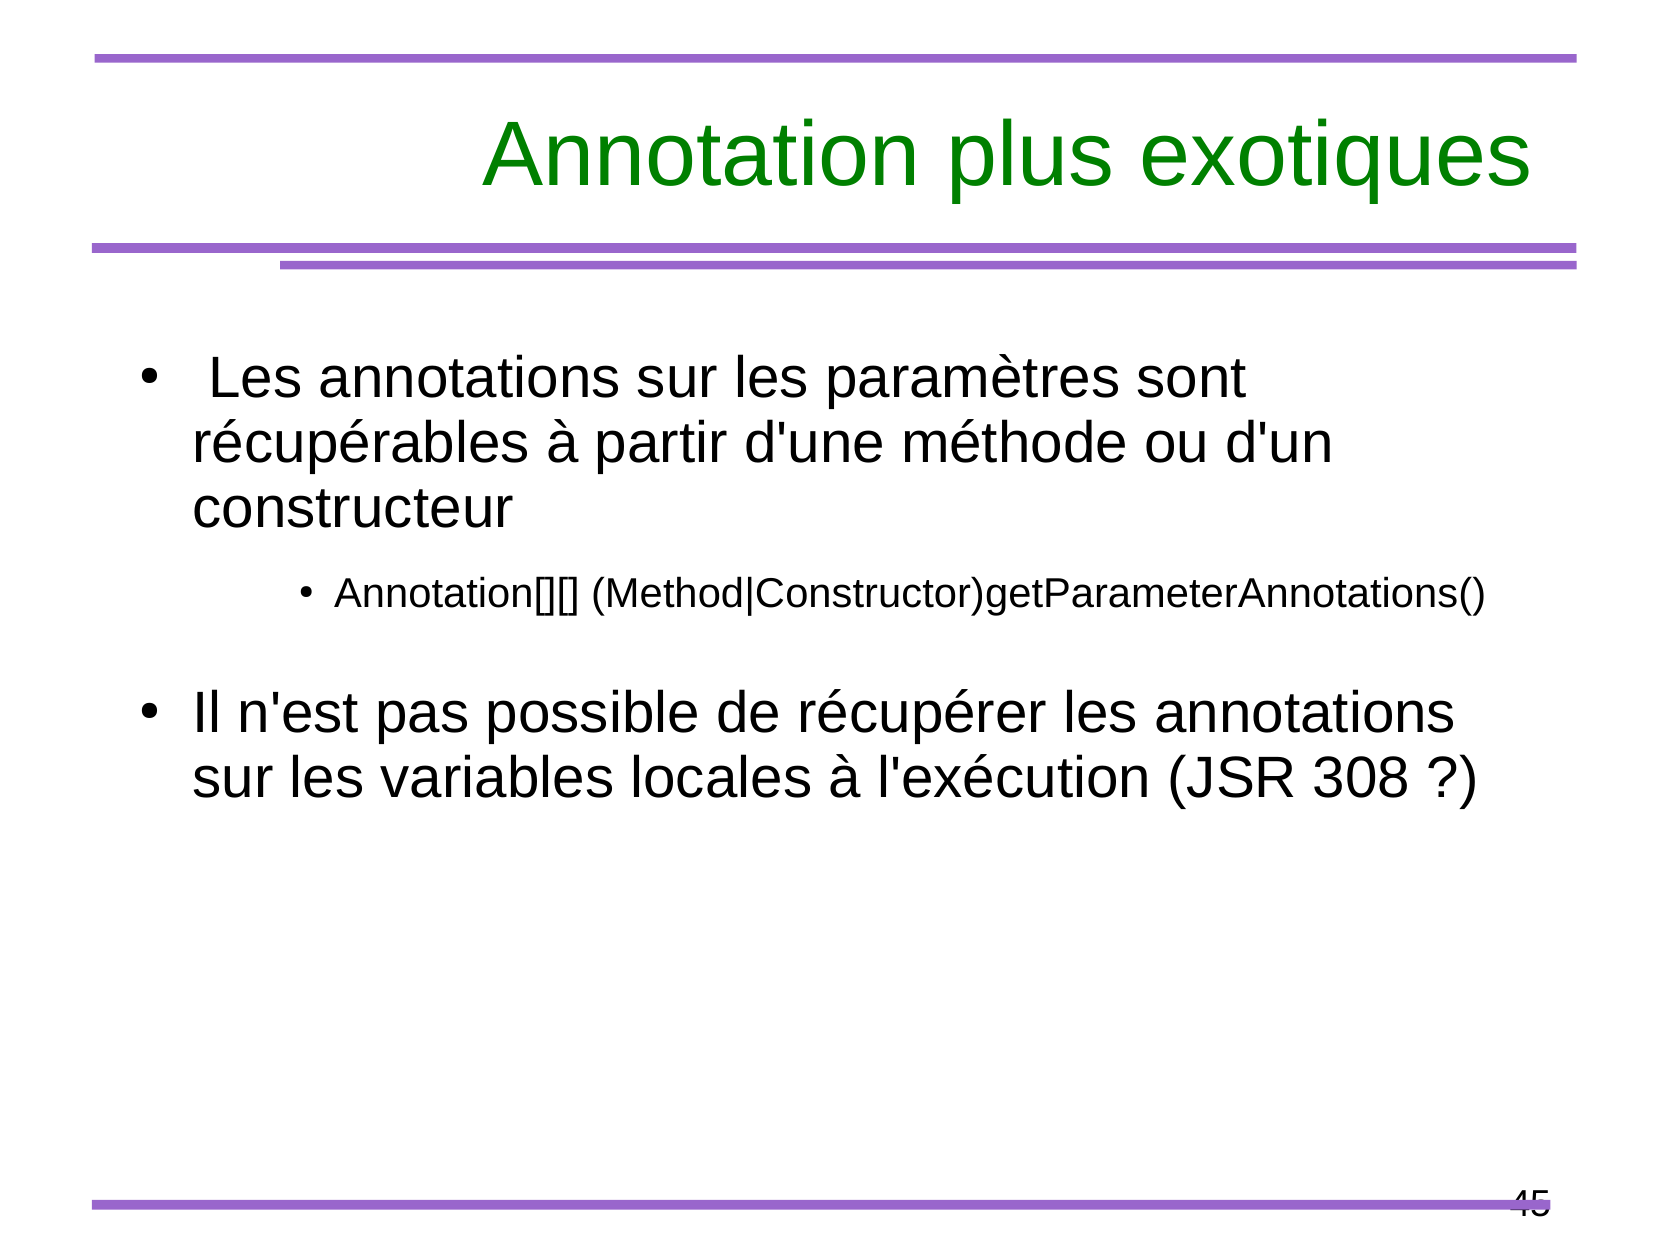

# Annotation plus exotiques
 Les annotations sur les paramètres sont récupérables à partir d'une méthode ou d'un constructeur
Annotation[][] (Method|Constructor)getParameterAnnotations()
Il n'est pas possible de récupérer les annotations sur les variables locales à l'exécution (JSR 308 ?)